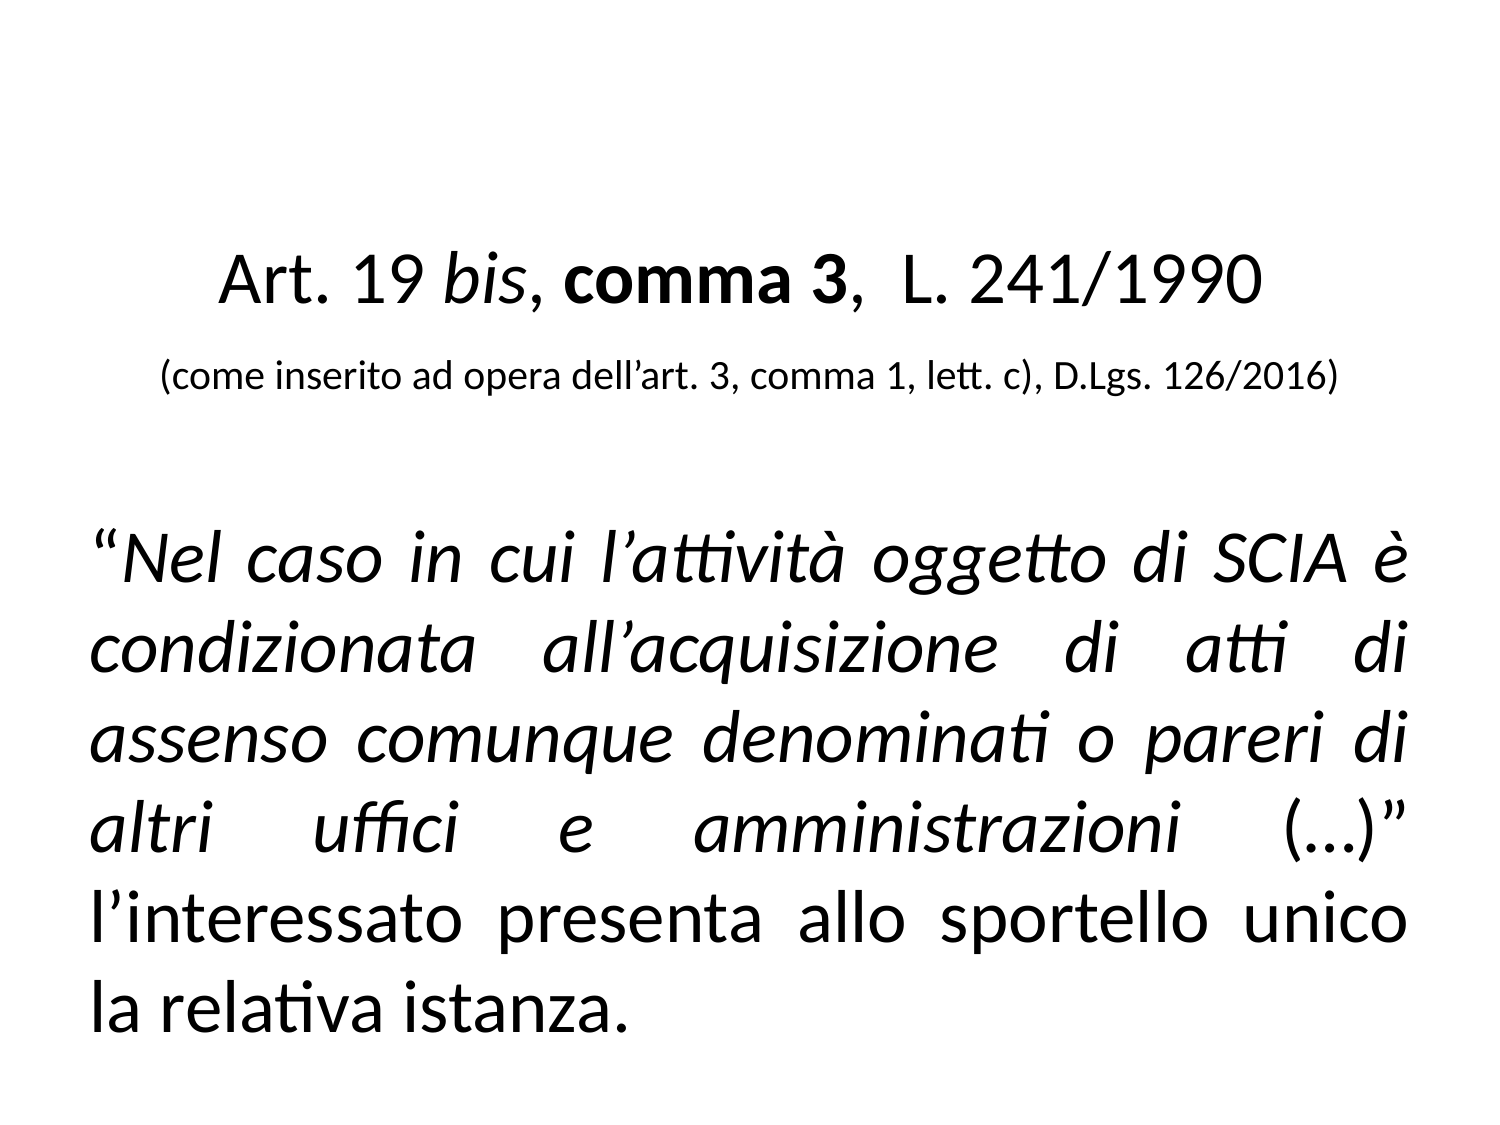

# Art. 19 bis, comma 3, L. 241/1990
(come inserito ad opera dell’art. 3, comma 1, lett. c), D.Lgs. 126/2016)
“Nel caso in cui l’attività oggetto di SCIA è condizionata all’acquisizione di atti di assenso comunque denominati o pareri di altri uffici e amministrazioni (…)” l’interessato presenta allo sportello unico la relativa istanza.